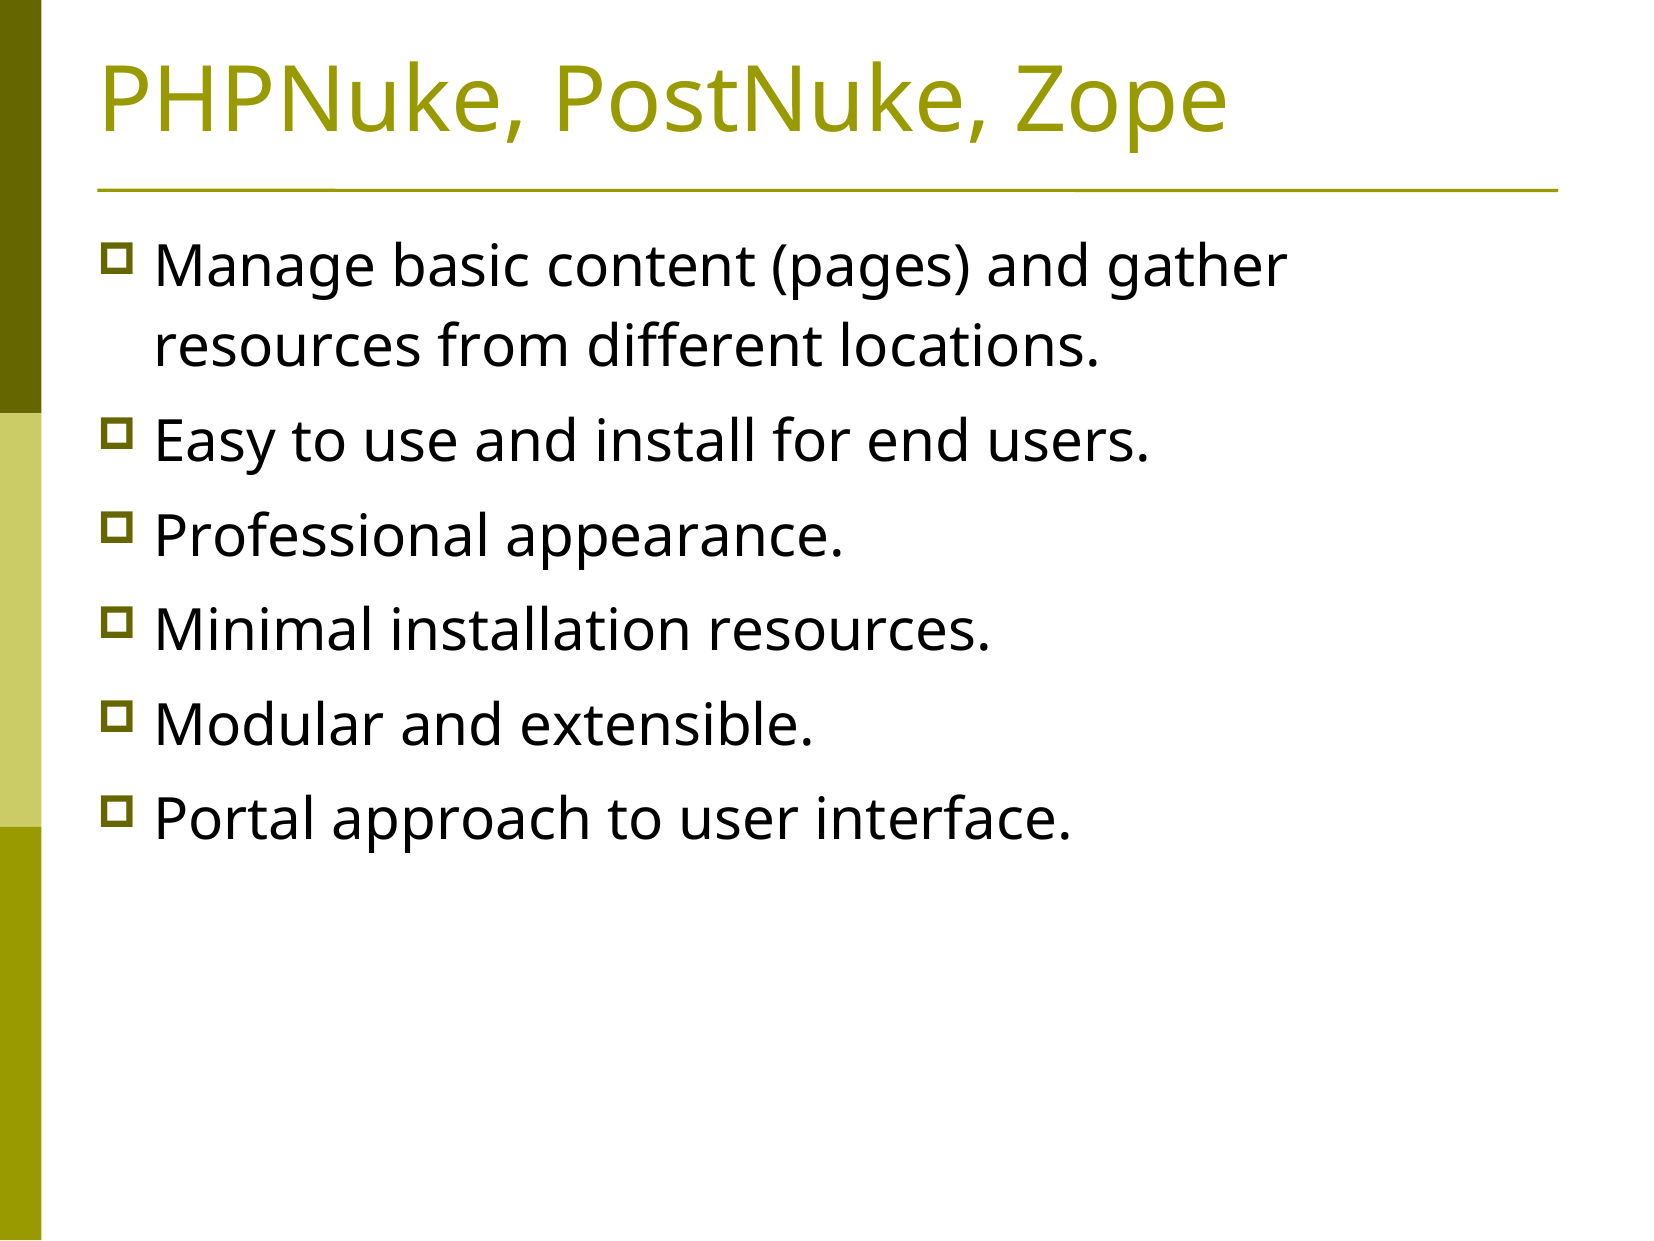

# PHPNuke, PostNuke, Zope
Manage basic content (pages) and gather resources from different locations.
Easy to use and install for end users.
Professional appearance.
Minimal installation resources.
Modular and extensible.
Portal approach to user interface.